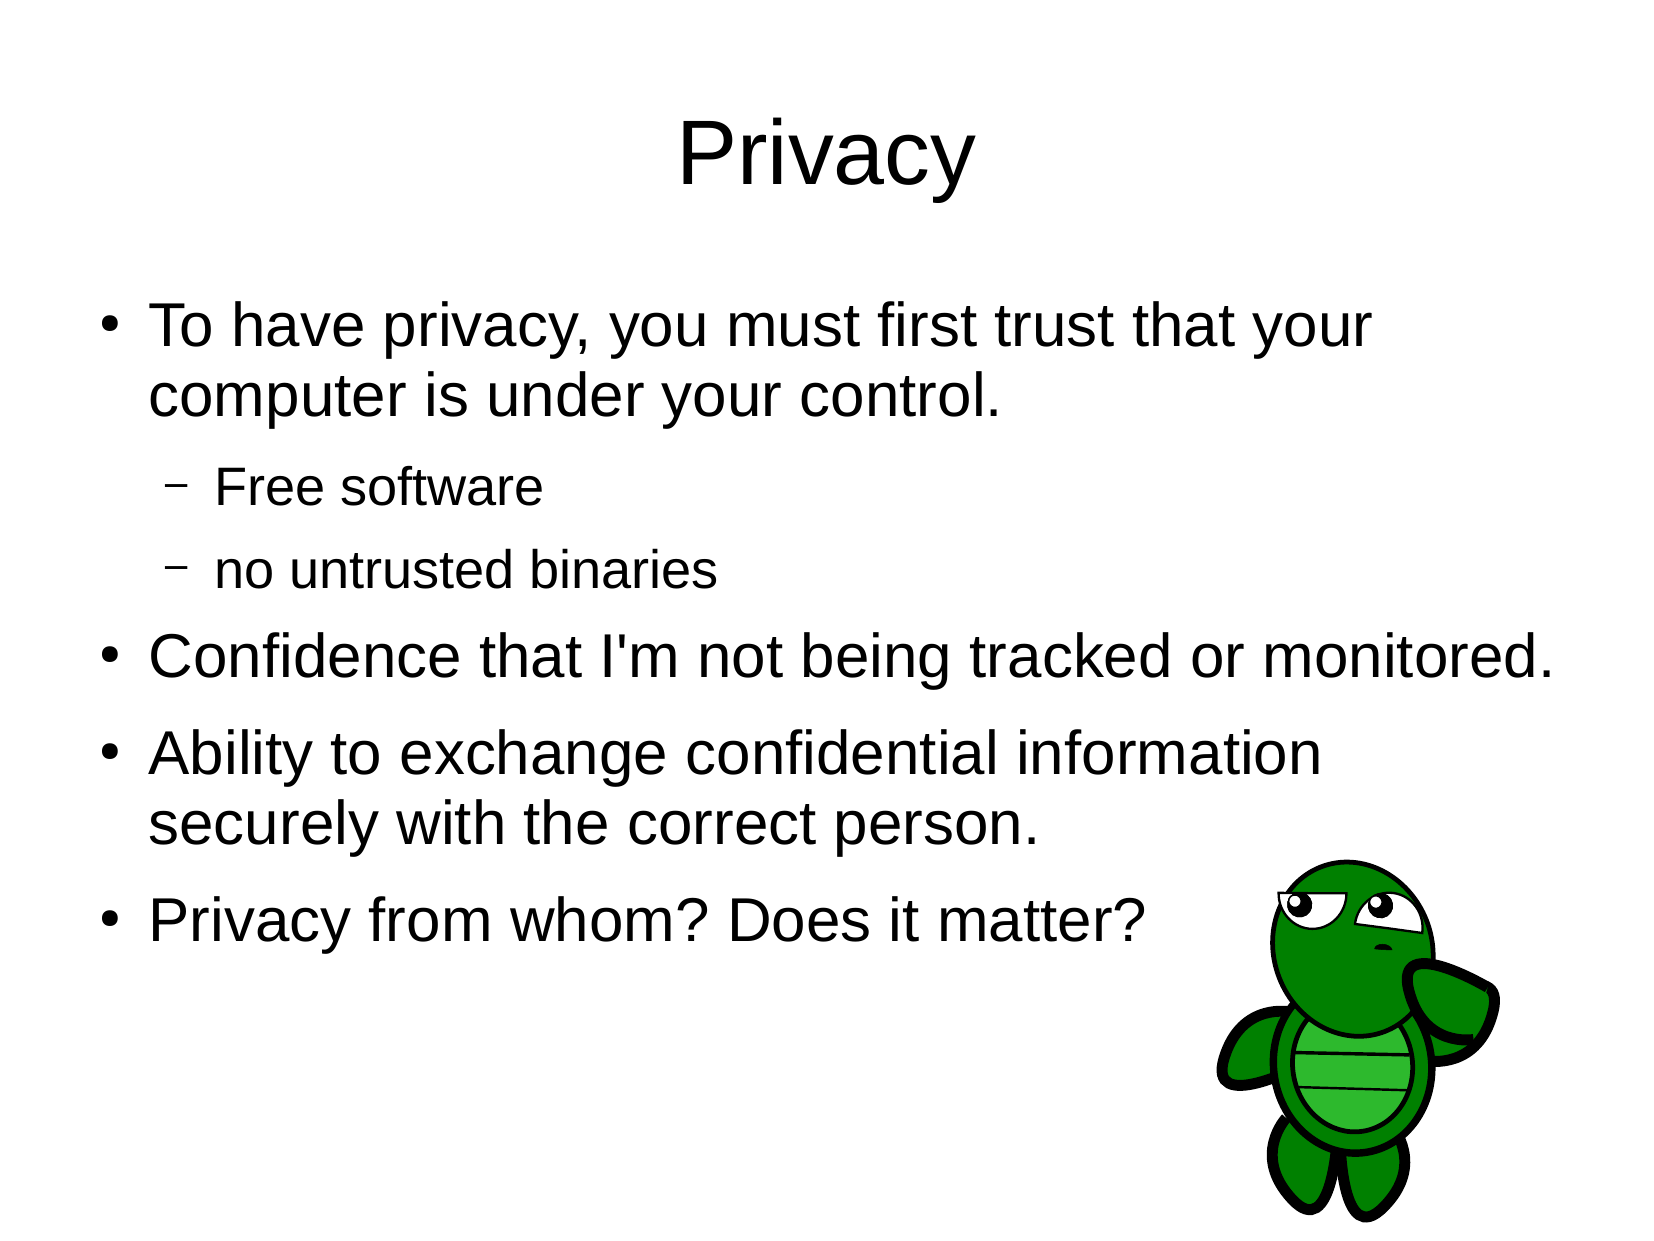

# Privacy
To have privacy, you must first trust that your computer is under your control.
Free software
no untrusted binaries
Confidence that I'm not being tracked or monitored.
Ability to exchange confidential information securely with the correct person.
Privacy from whom? Does it matter?